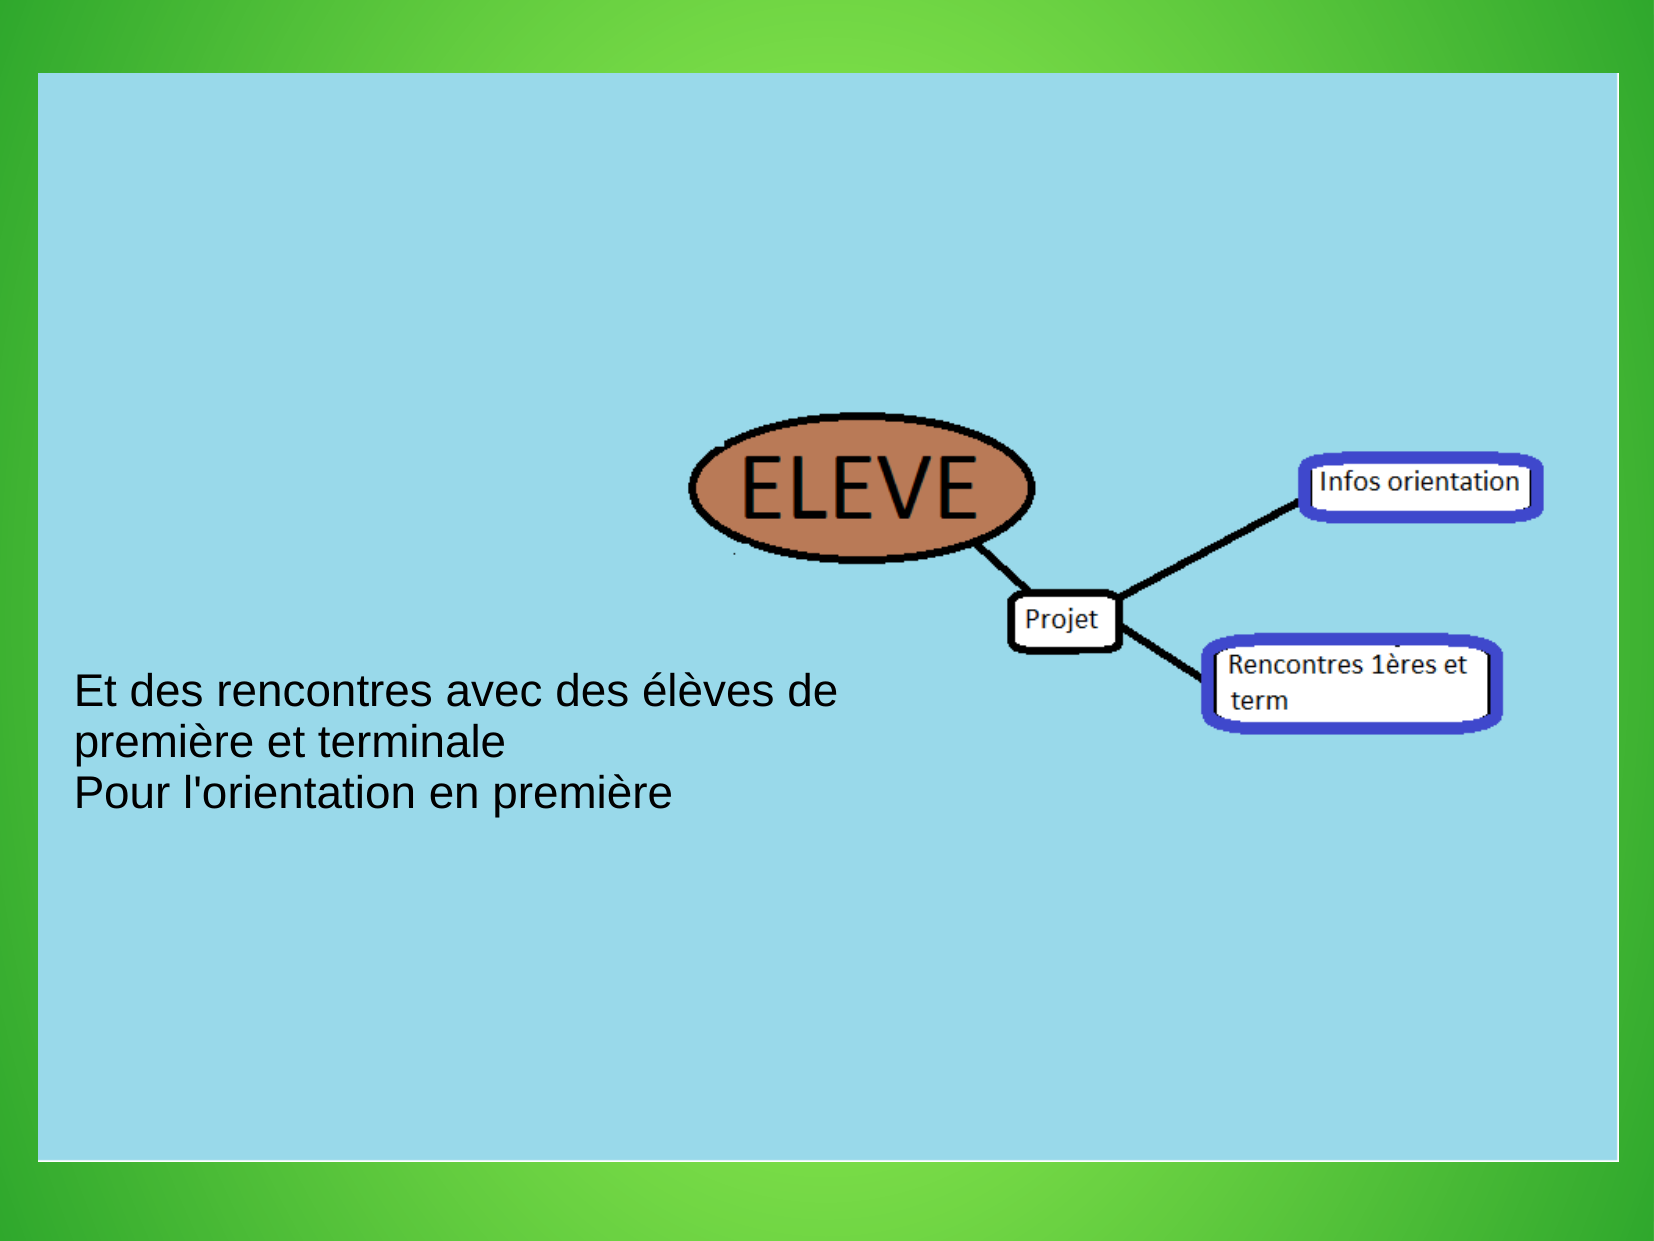

Et des rencontres avec des élèves de première et terminale
Pour l'orientation en première